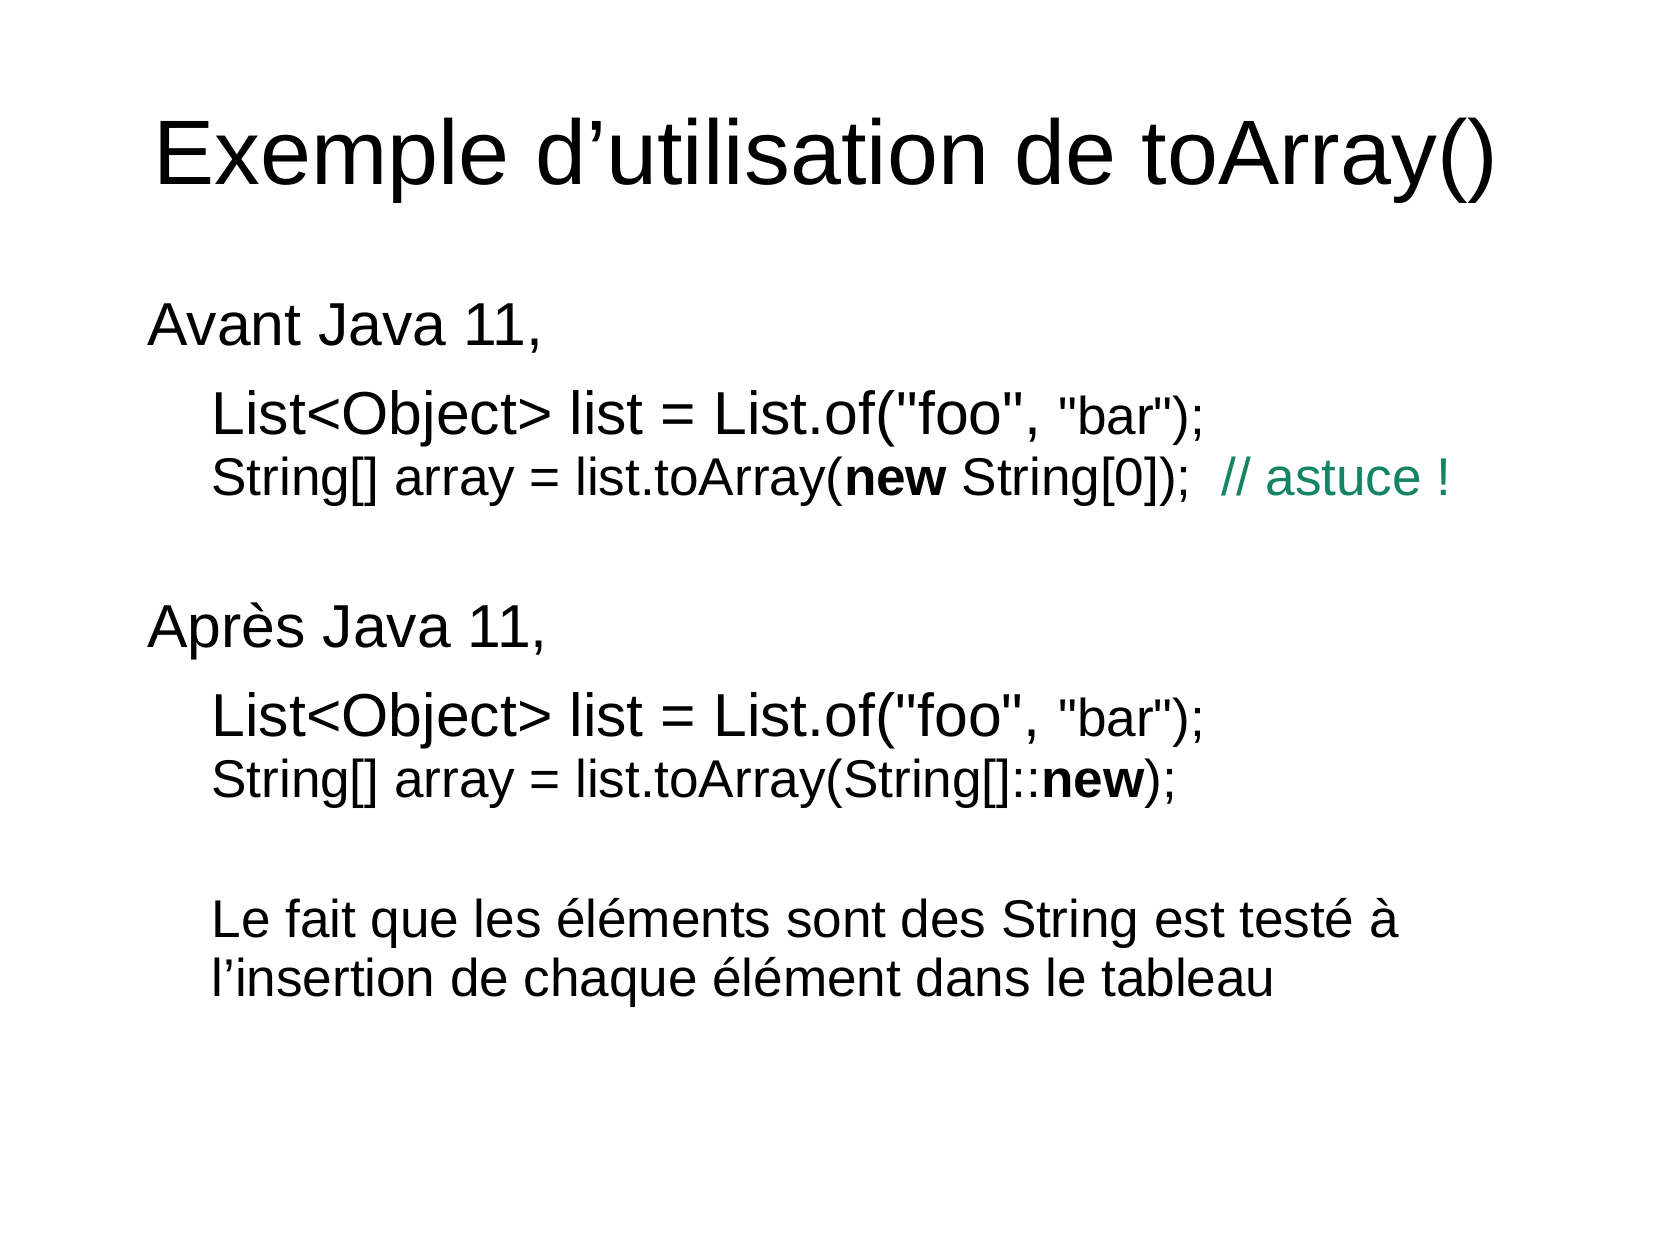

# Exemple d’utilisation de toArray()
Avant Java 11,
List<Object> list = List.of("foo", "bar");
String[] array = list.toArray(new String[0]); // astuce !
Après Java 11,
List<Object> list = List.of("foo", "bar");
String[] array = list.toArray(String[]::new);
Le fait que les éléments sont des String est testé à l’insertion de chaque élément dans le tableau